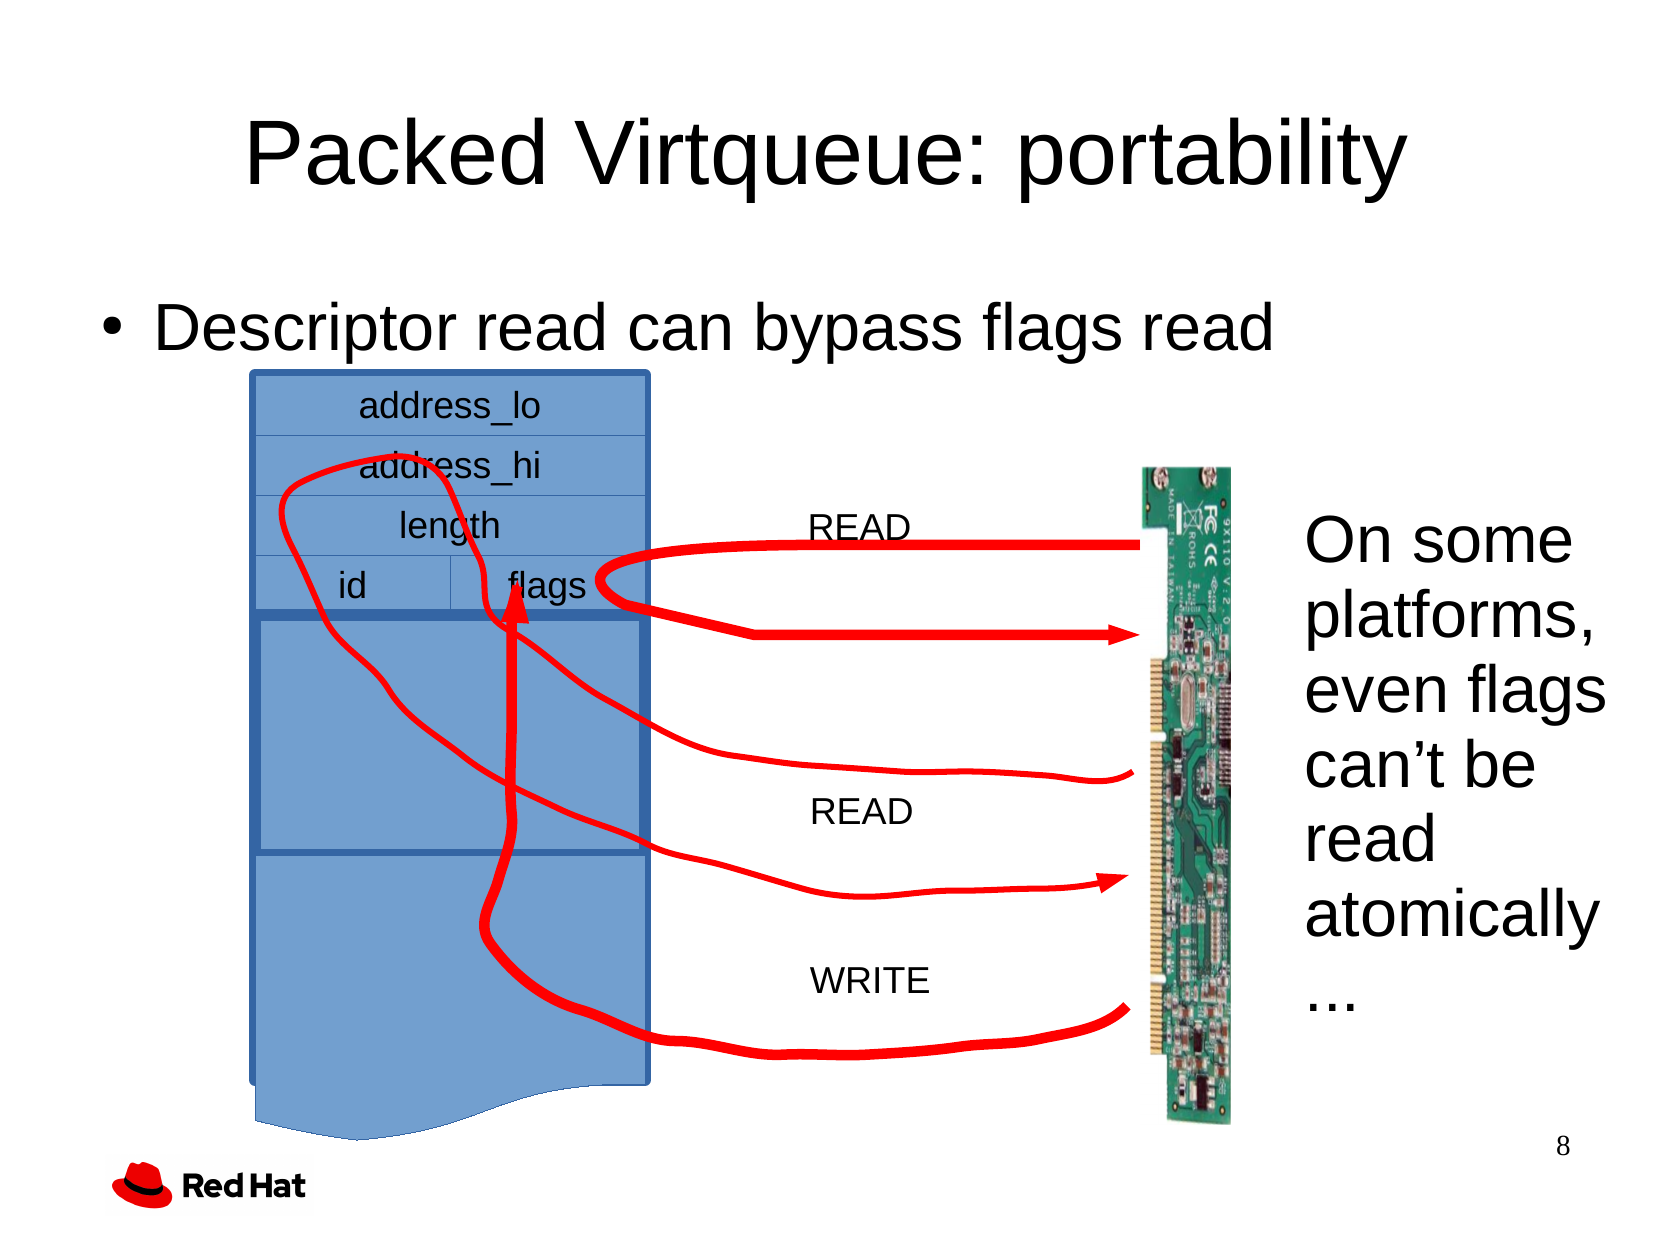

# Packed Virtqueue: portability
Descriptor read can bypass flags read
address_lo
address_hi
length
On some platforms, even flags can’t be read atomically ...
READ
id
flags
READ
WRITE
8